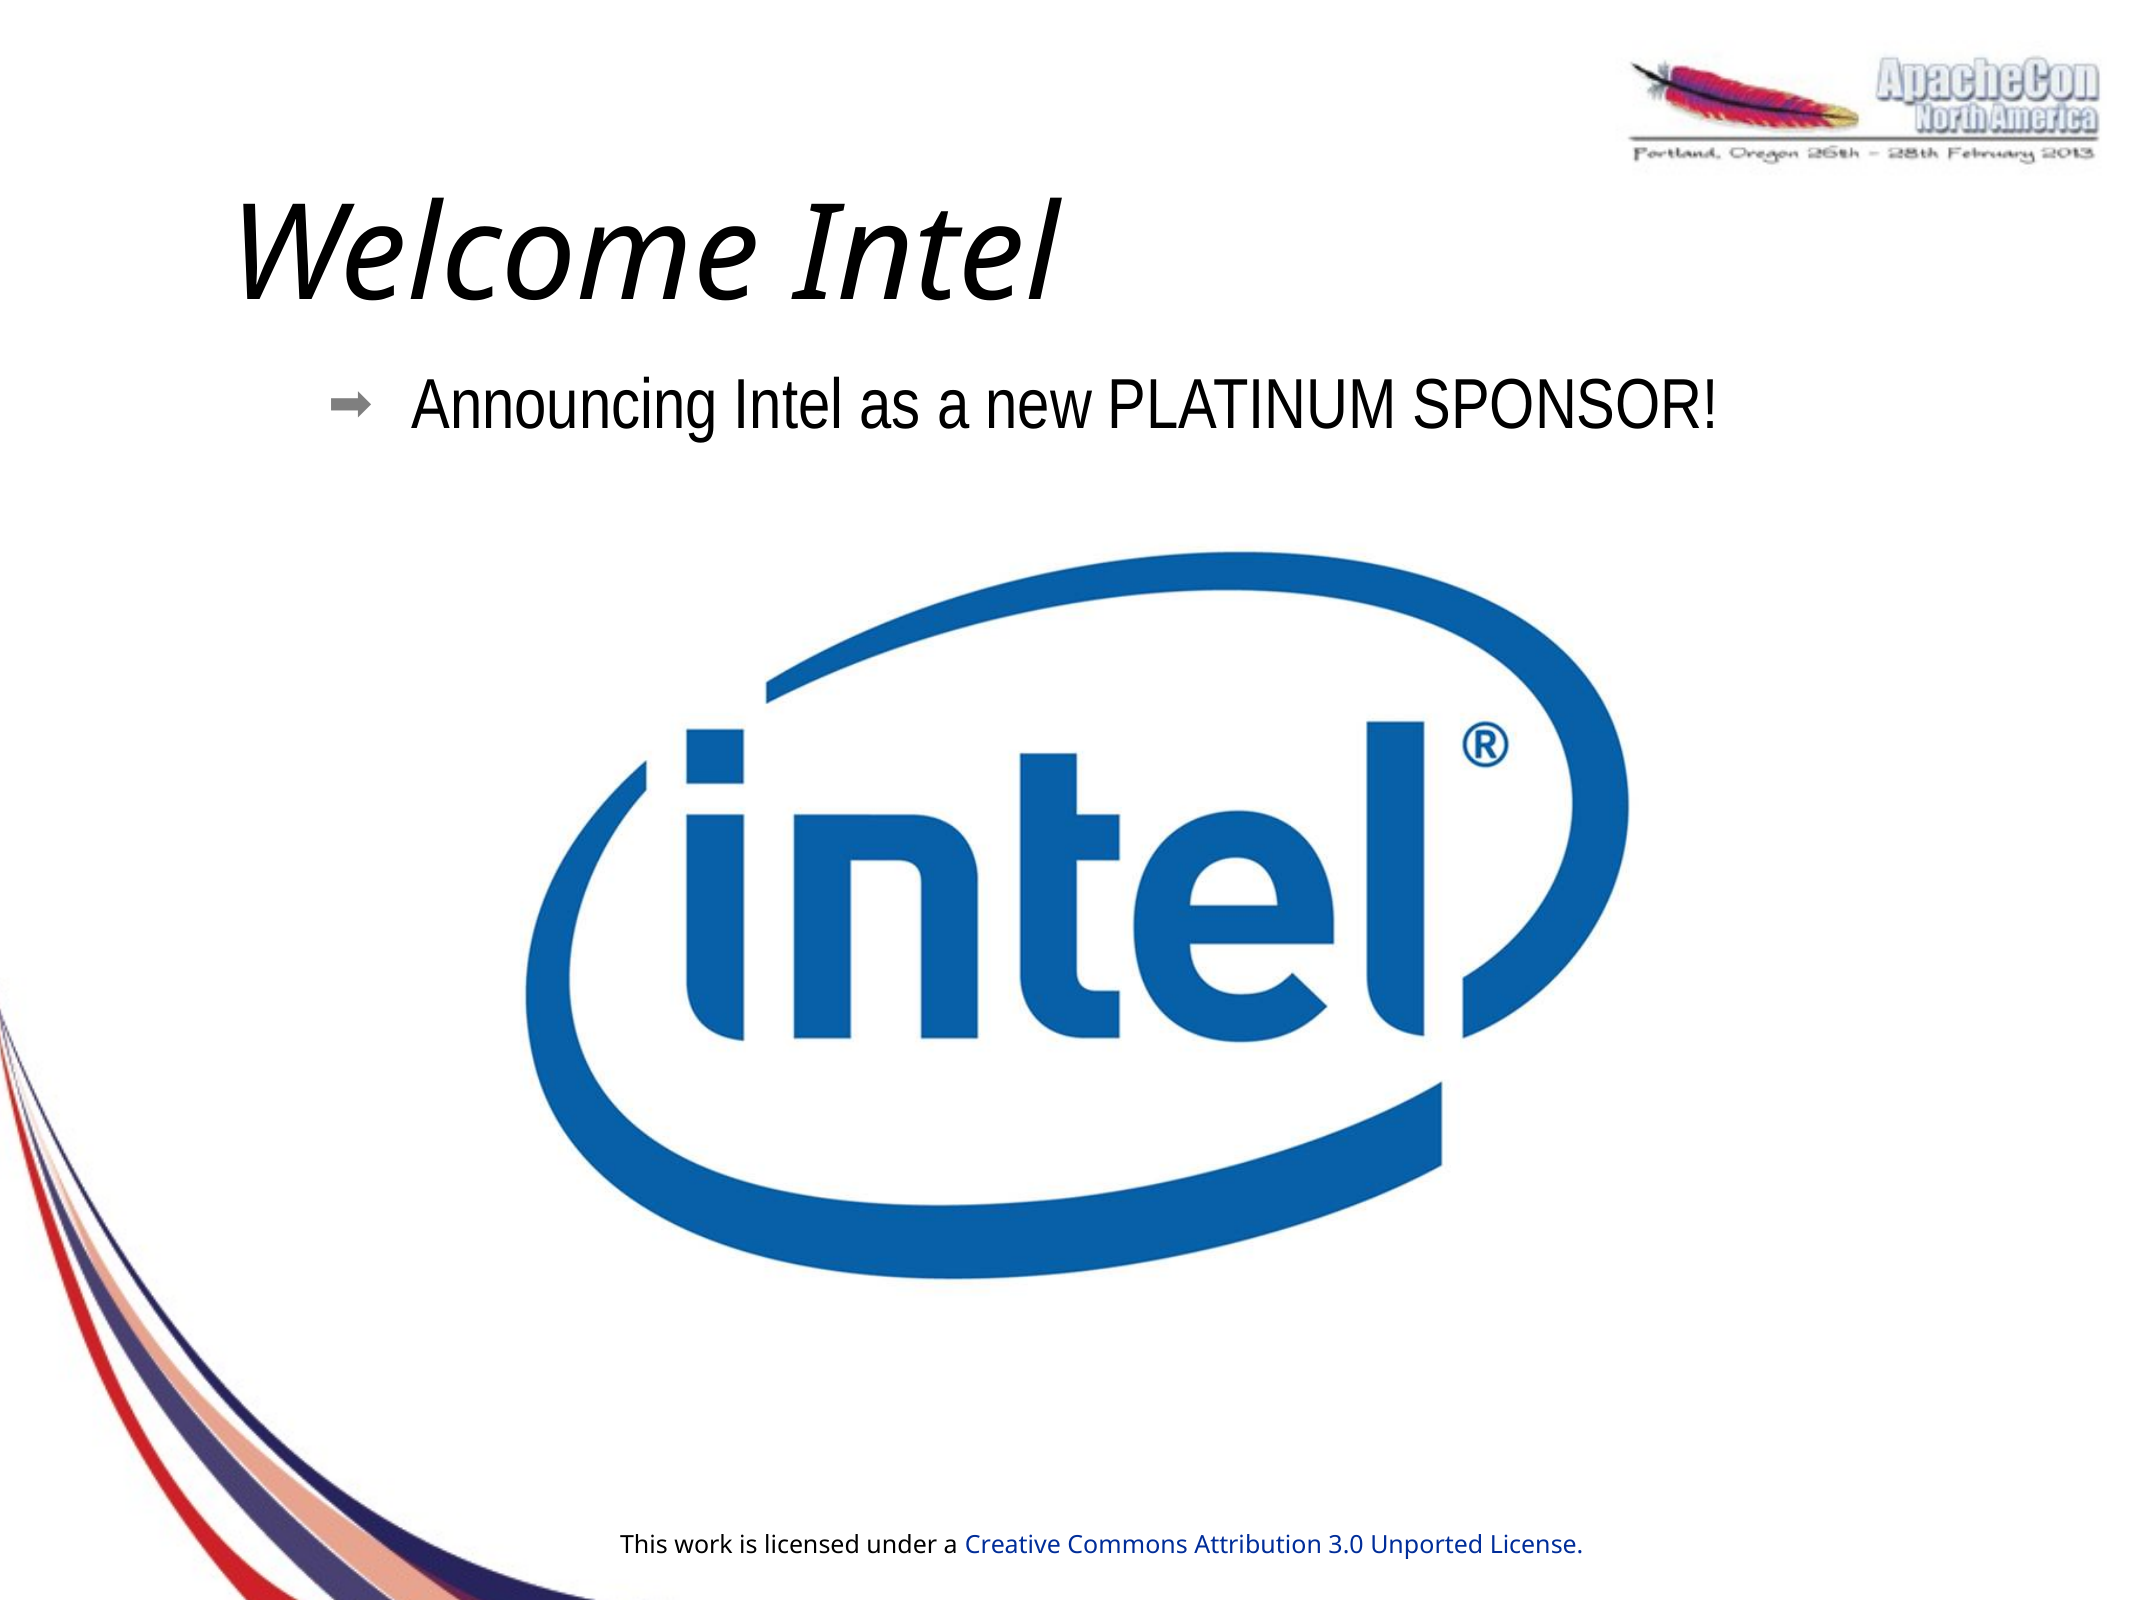

# Welcome Intel
Announcing Intel as a new PLATINUM SPONSOR!
This work is licensed under a Creative Commons Attribution 3.0 Unported License.